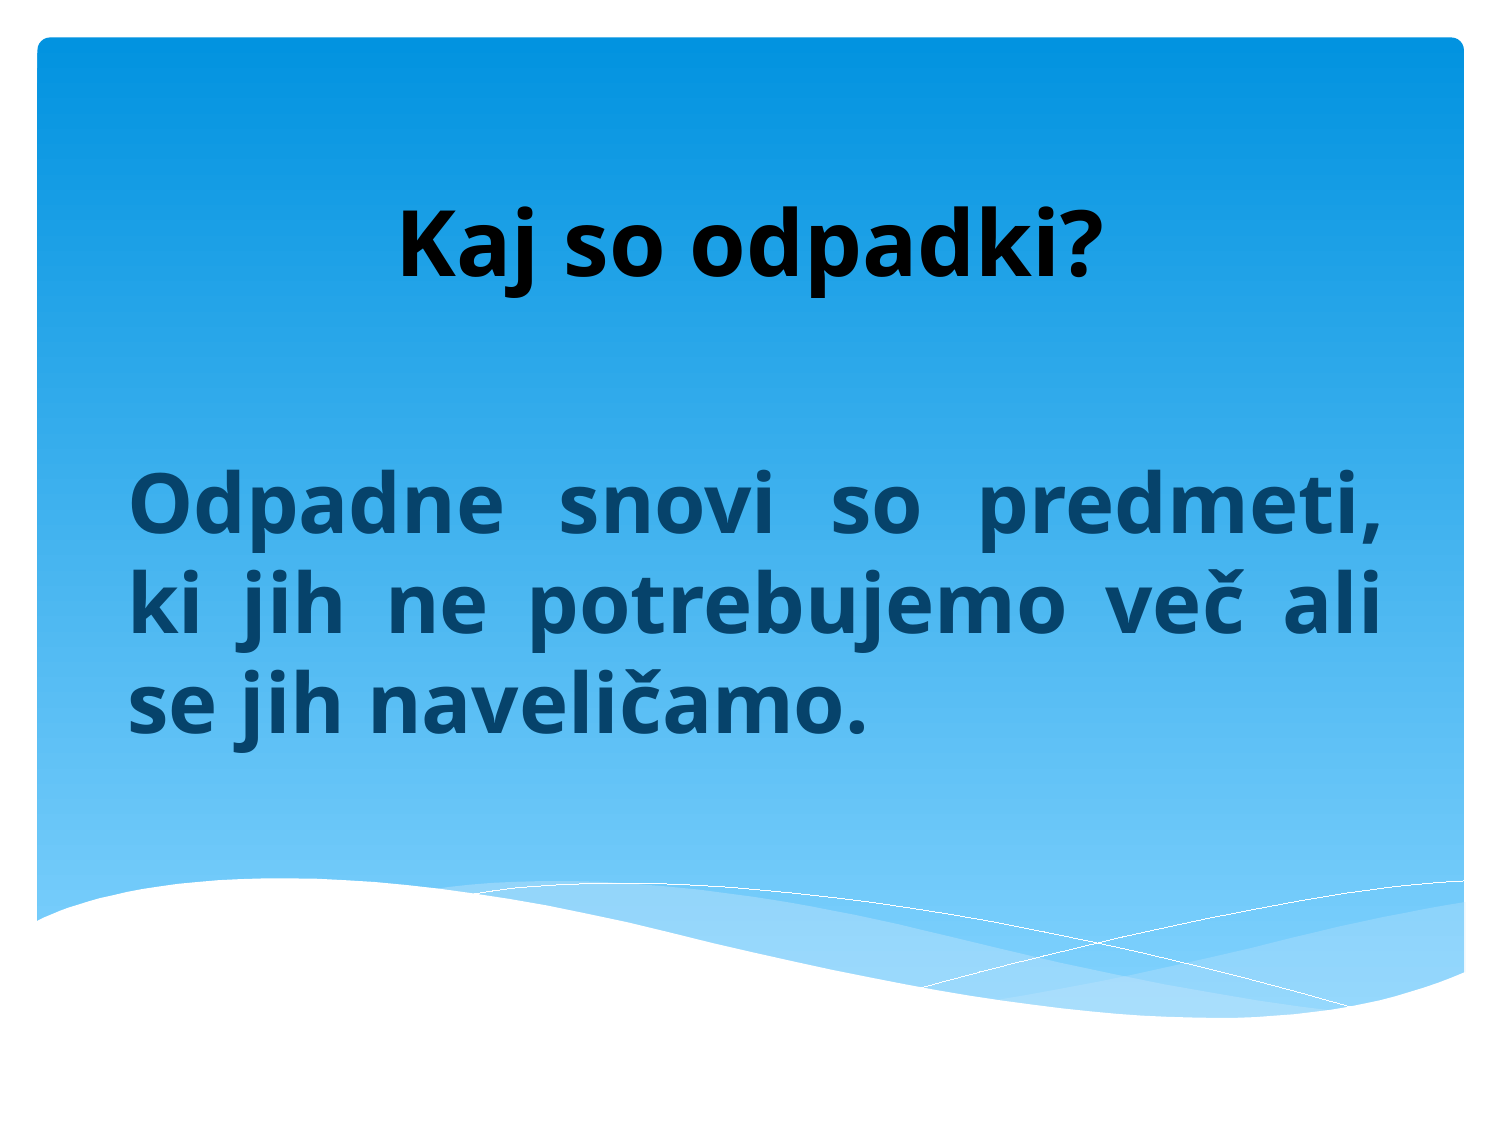

# Kaj so odpadki?
Odpadne snovi so predmeti, ki jih ne potrebujemo več ali se jih naveličamo.